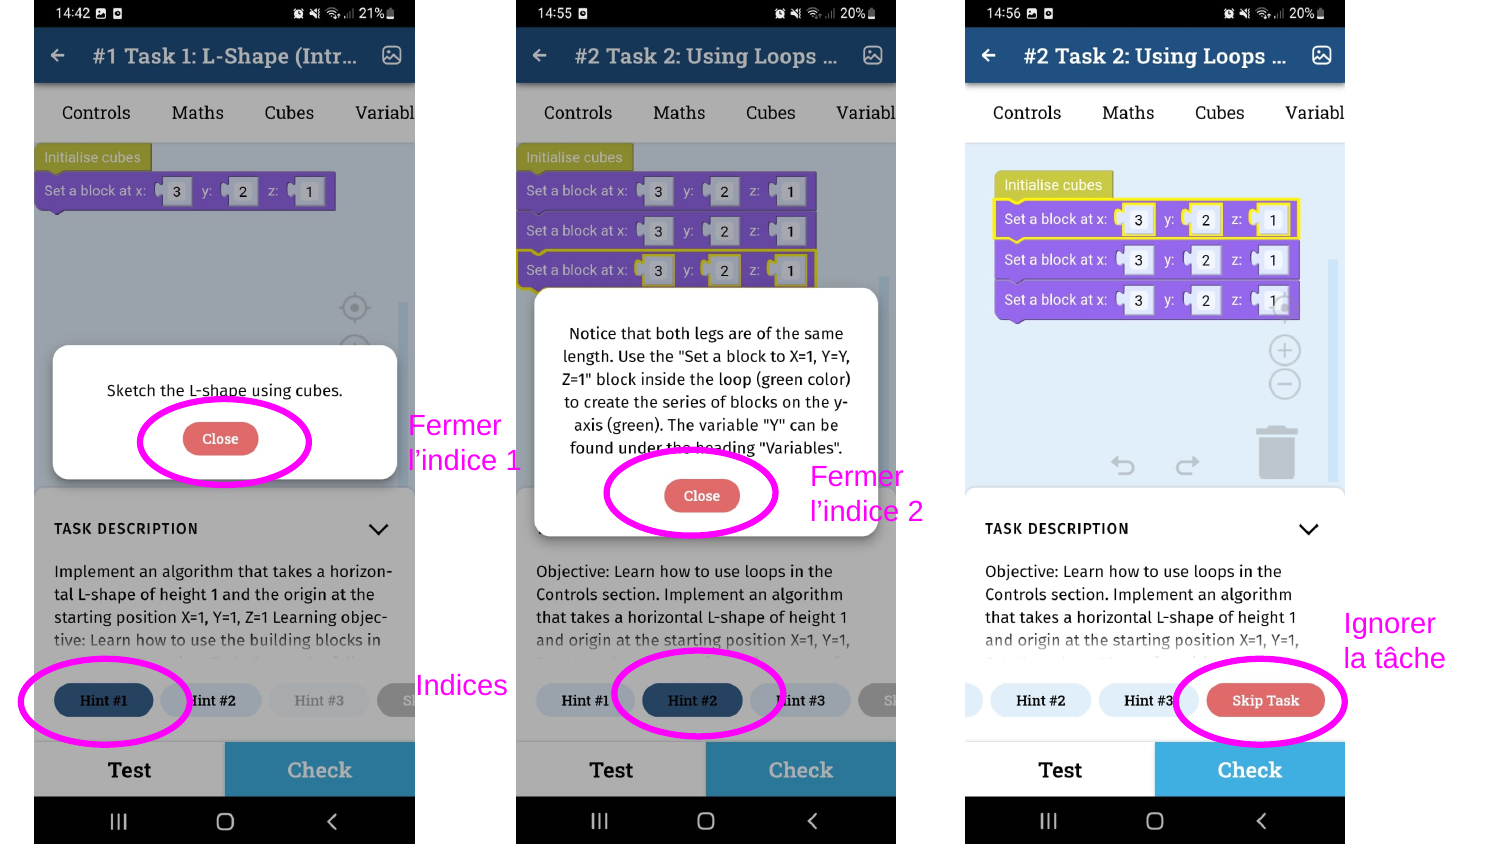

Fermer l’indice 1
Fermer l’indice 2
Ignorer la tâche
Indices